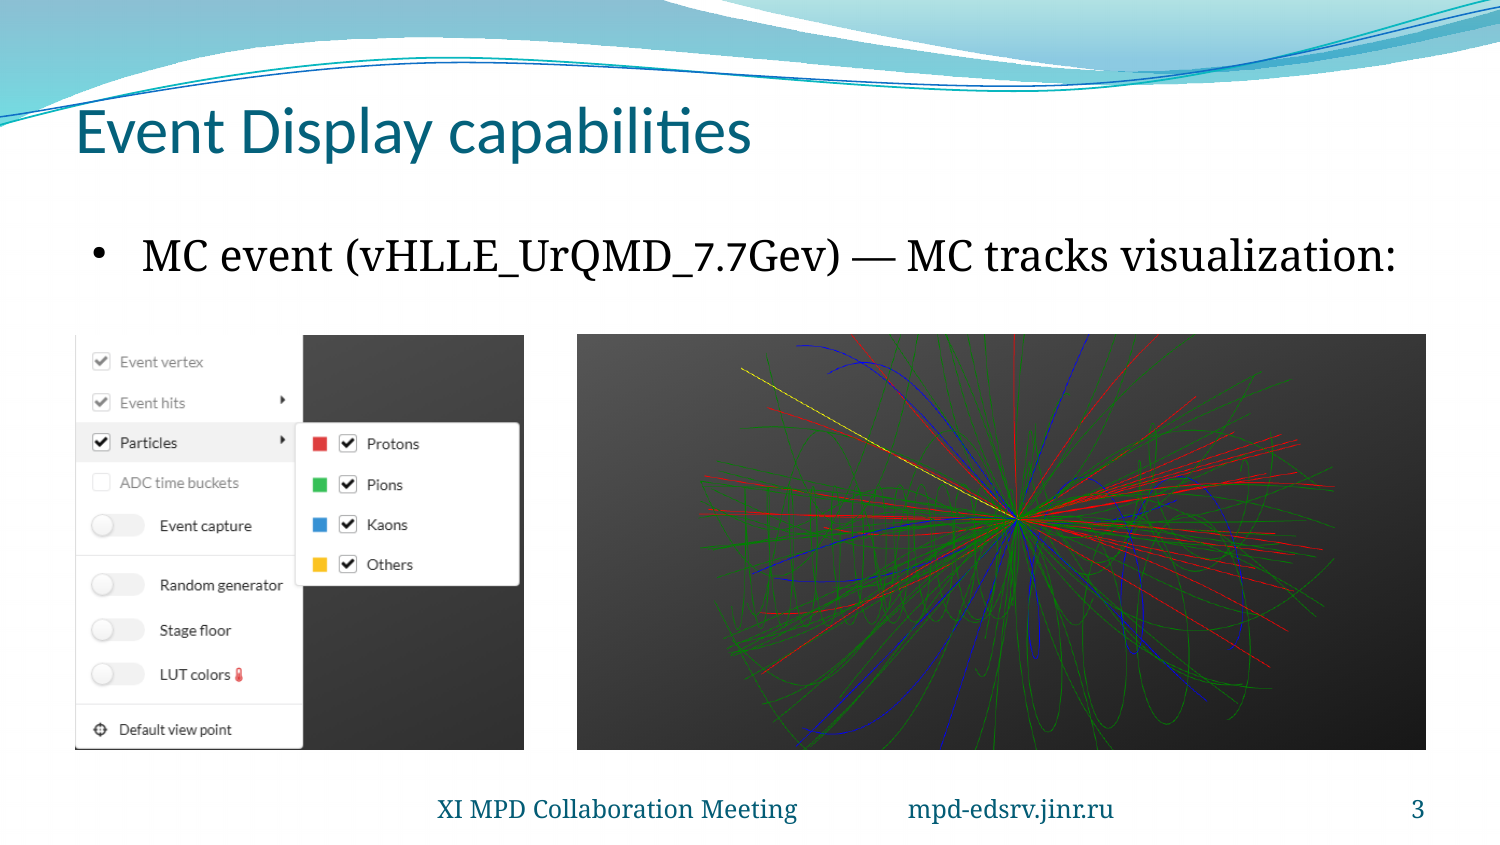

# Event Display capabilities
MC event (vHLLE_UrQMD_7.7Gev) — MC tracks visualization:
XI MPD Collaboration Meeting mpd-edsrv.jinr.ru
3